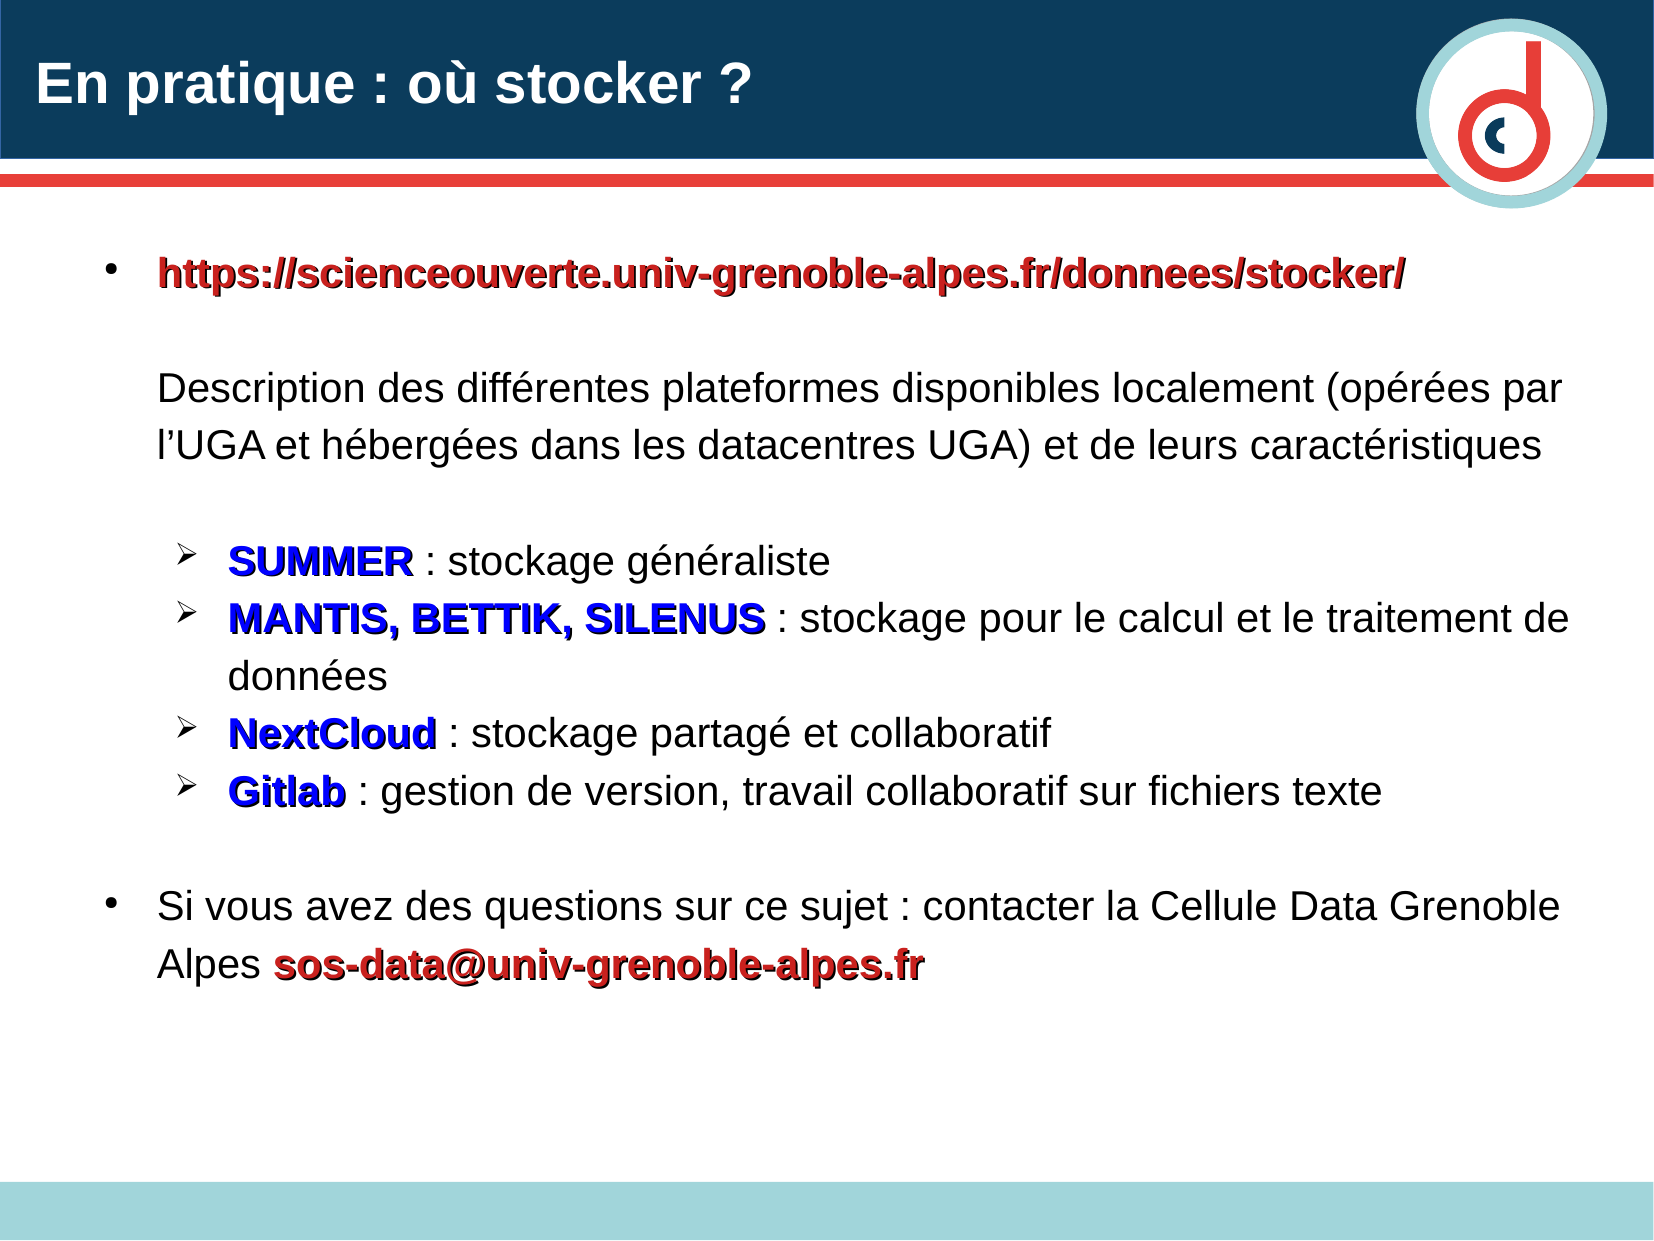

# En pratique : où stocker ?
https://scienceouverte.univ-grenoble-alpes.fr/donnees/stocker/
Description des différentes plateformes disponibles localement (opérées par l’UGA et hébergées dans les datacentres UGA) et de leurs caractéristiques
SUMMER : stockage généraliste
MANTIS, BETTIK, SILENUS : stockage pour le calcul et le traitement de données
NextCloud : stockage partagé et collaboratif
Gitlab : gestion de version, travail collaboratif sur fichiers texte
Si vous avez des questions sur ce sujet : contacter la Cellule Data Grenoble Alpes sos-data@univ-grenoble-alpes.fr